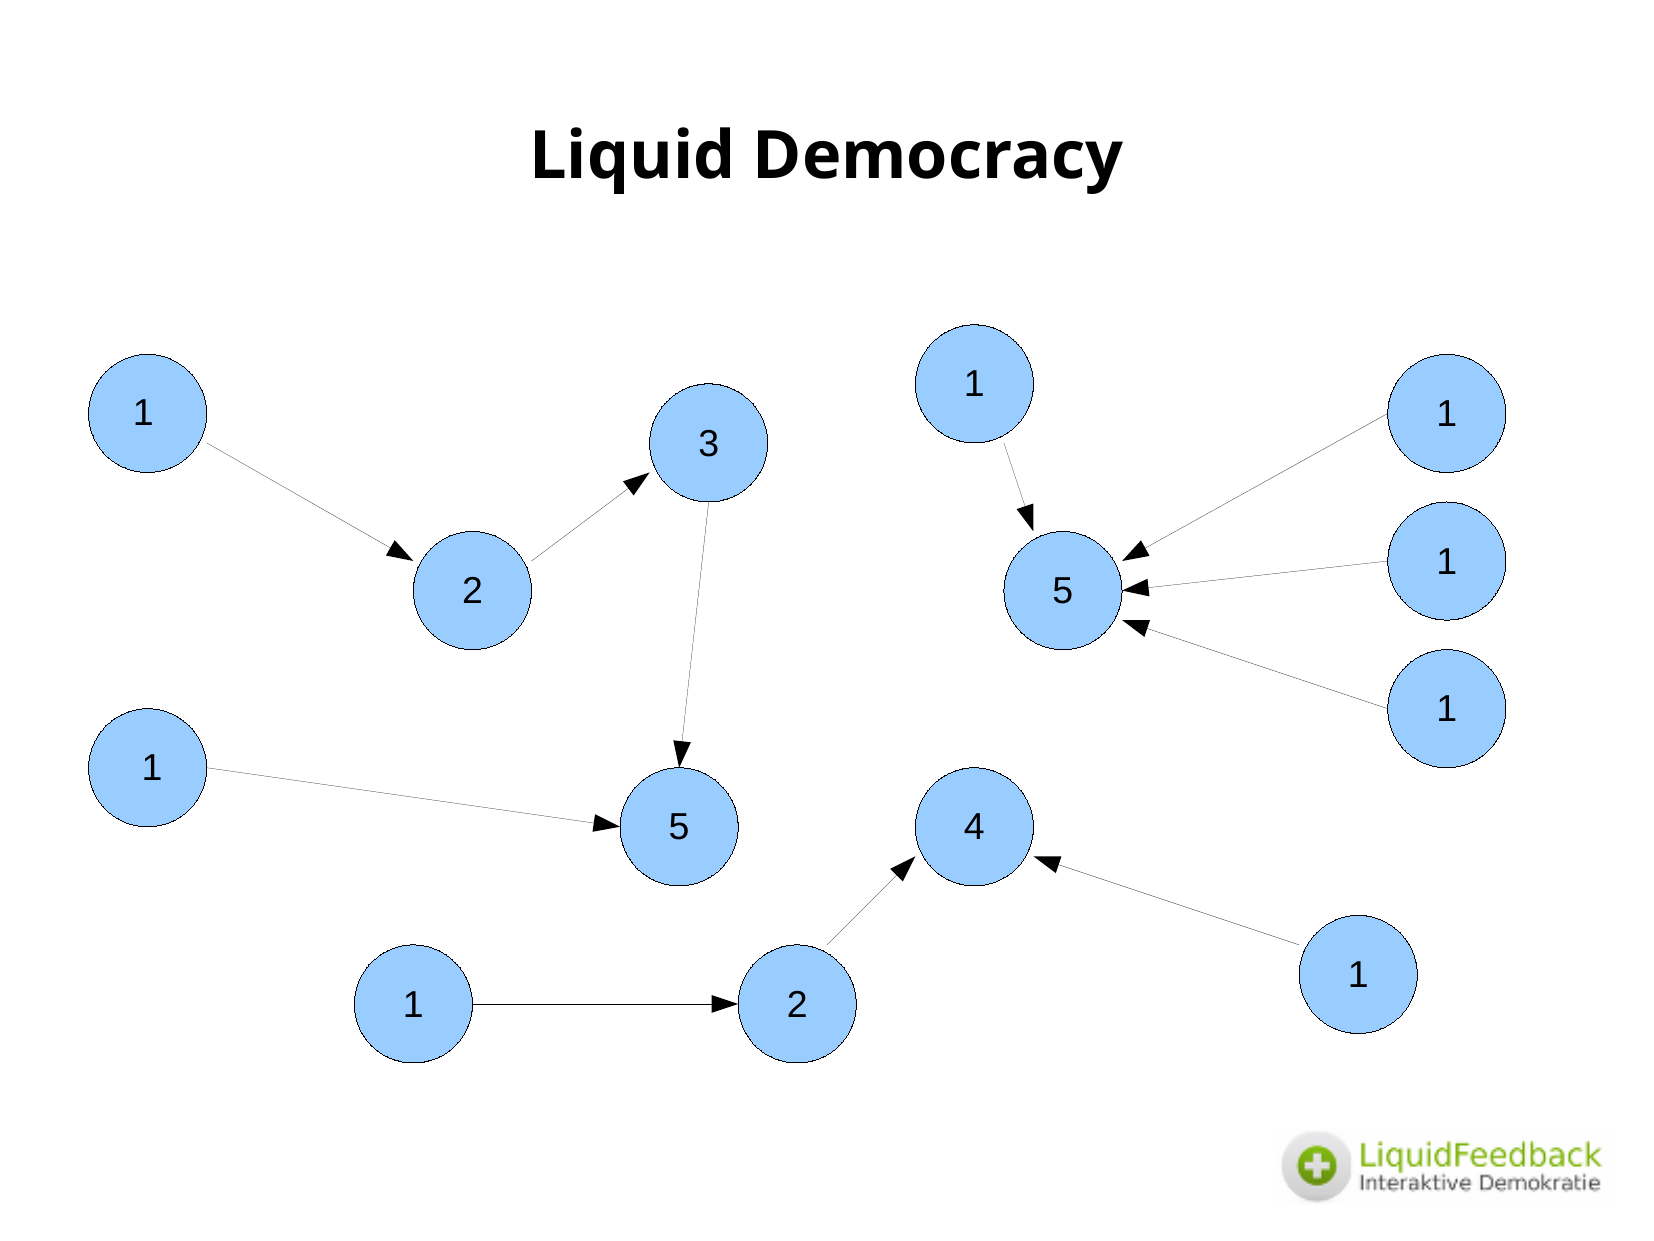

# Liquid Democracy
1
1
1
3
1
2
5
1
1
5
4
1
1
2